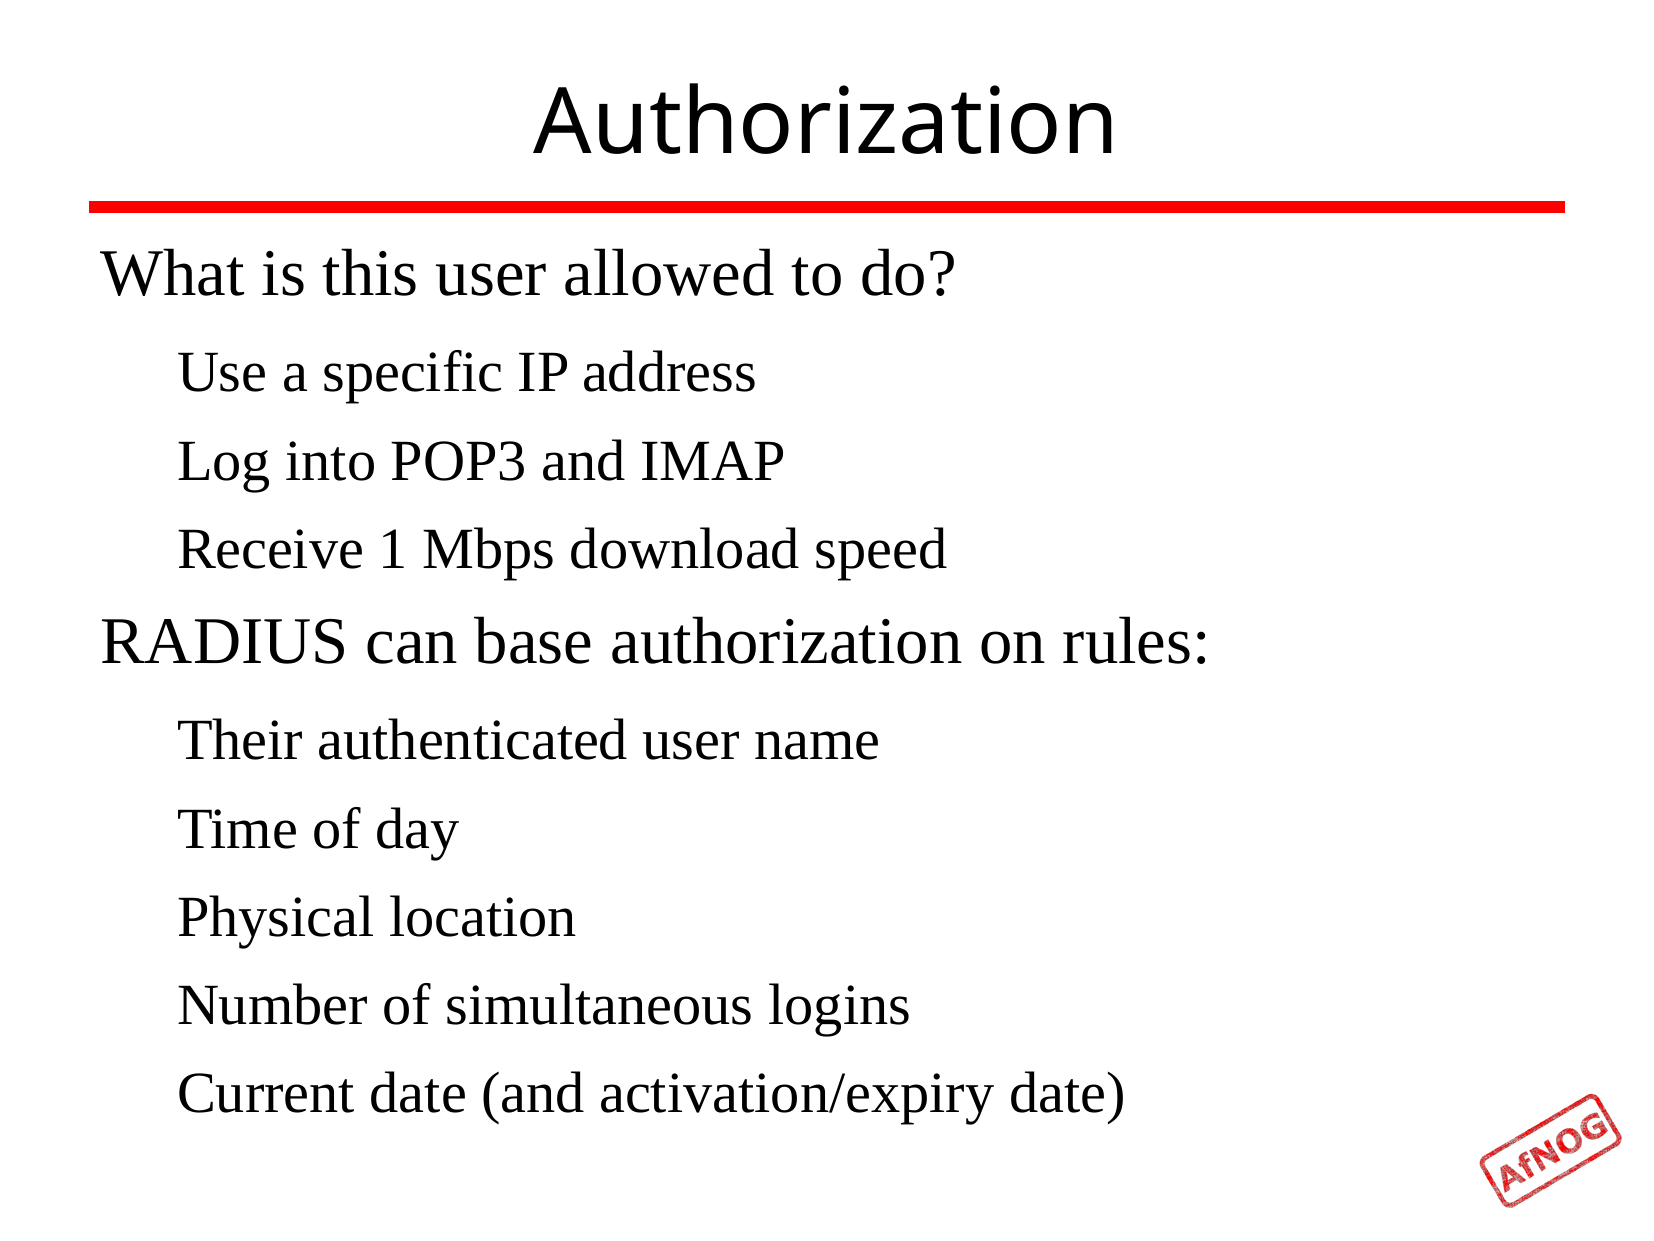

# Authorization
What is this user allowed to do?
Use a specific IP address
Log into POP3 and IMAP
Receive 1 Mbps download speed
RADIUS can base authorization on rules:
Their authenticated user name
Time of day
Physical location
Number of simultaneous logins
Current date (and activation/expiry date)